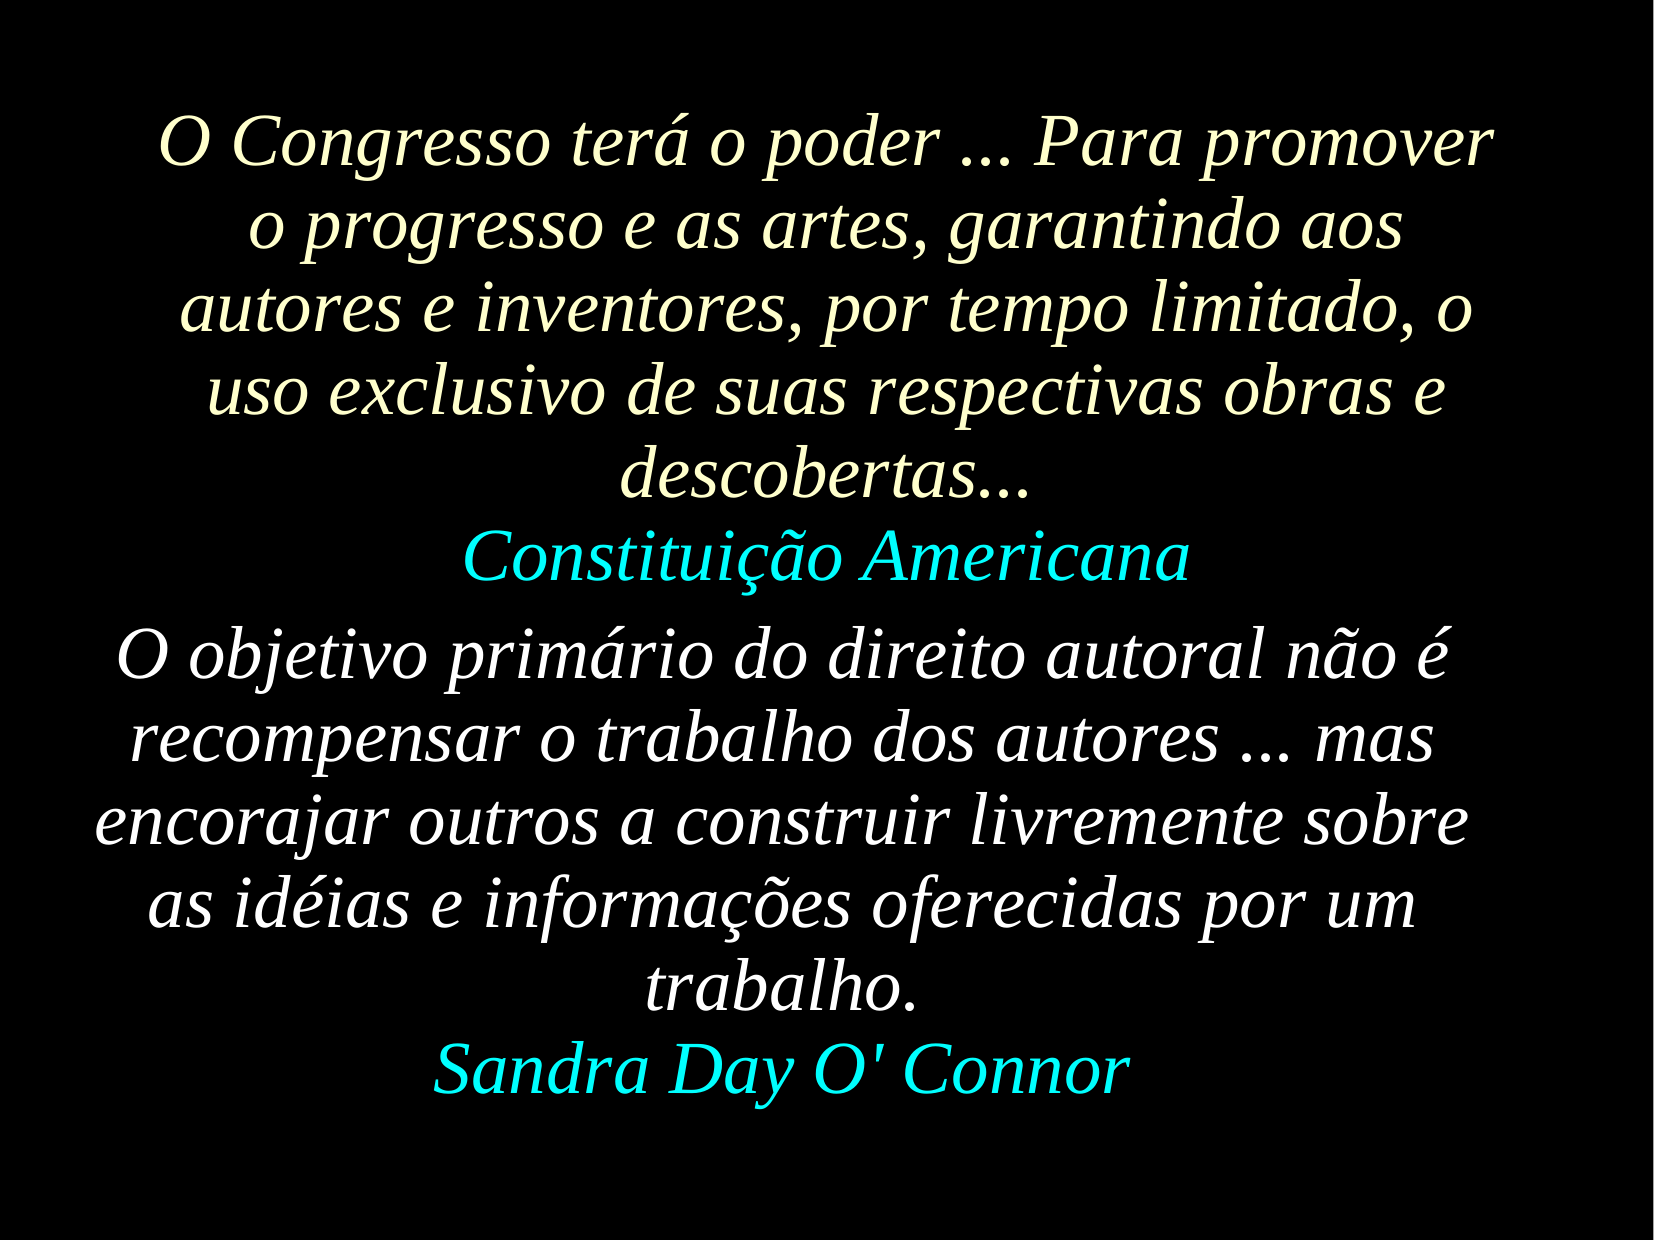

# O Congresso terá o poder ... Para promover o progresso e as artes, garantindo aos autores e inventores, por tempo limitado, o uso exclusivo de suas respectivas obras e descobertas... Constituição Americana
O objetivo primário do direito autoral não é recompensar o trabalho dos autores ... mas encorajar outros a construir livremente sobre as idéias e informações oferecidas por um trabalho.
Sandra Day O' Connor